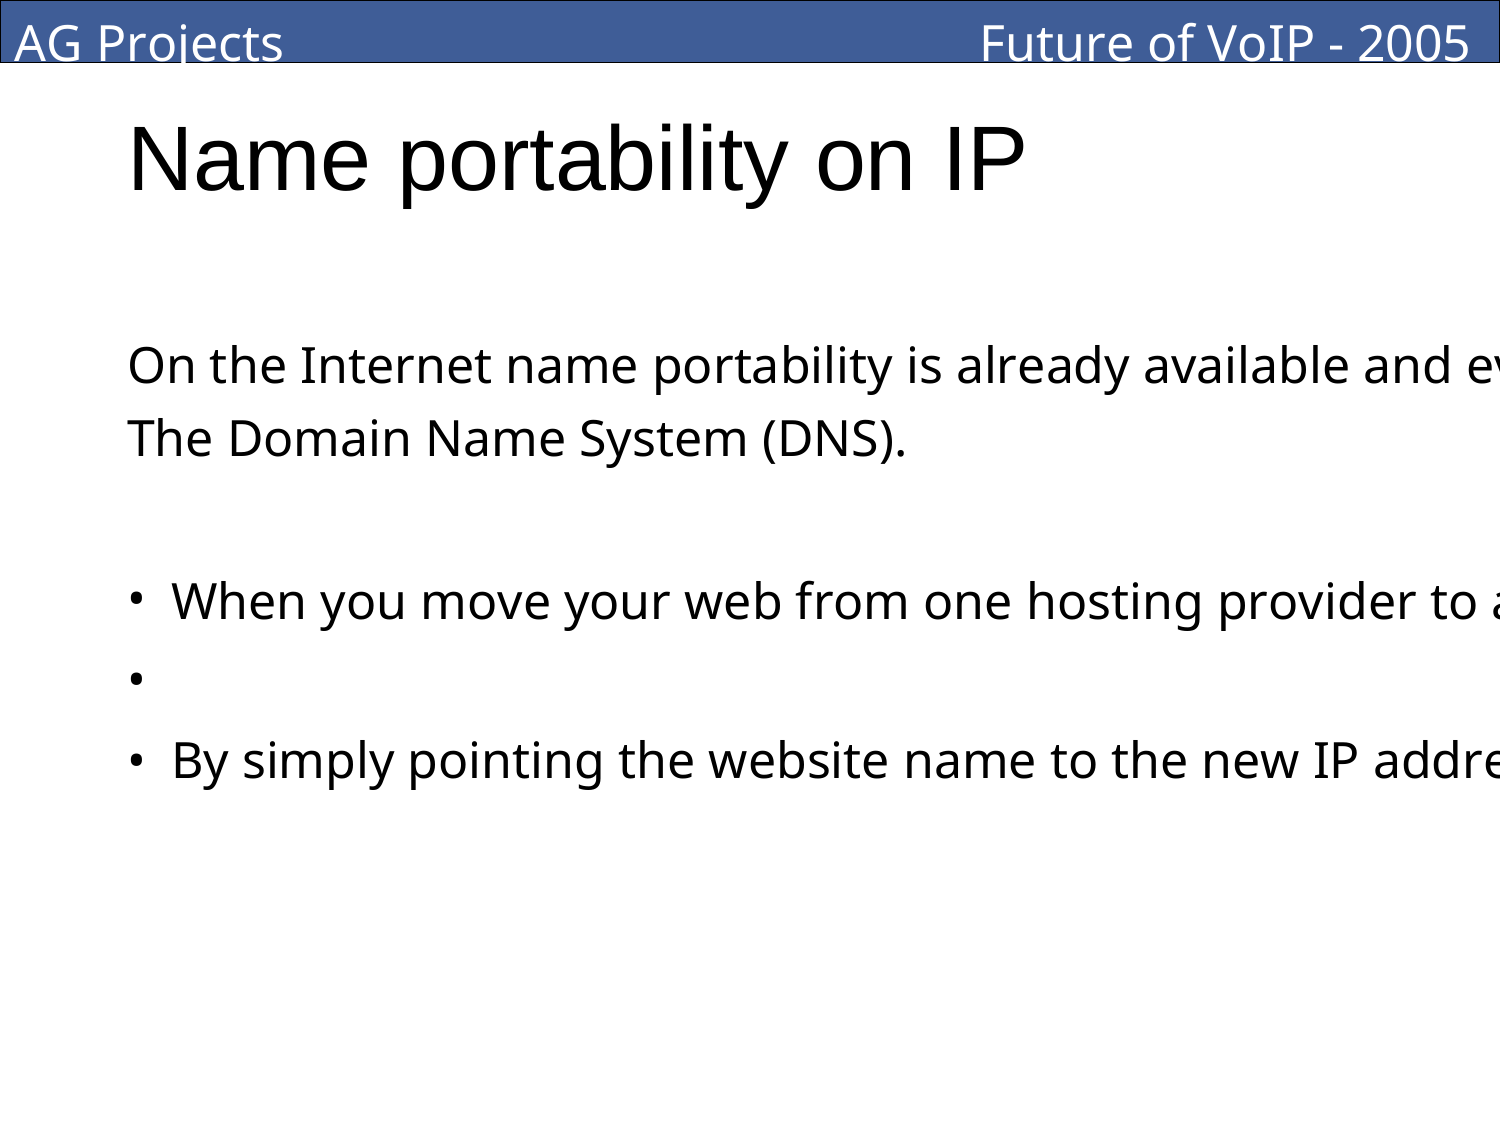

Name portability on IP
On the Internet name portability is already available and everybody is using it even without being aware:
The Domain Name System (DNS).
When you move your web from one hosting provider to another you get a new IP address but you do not change the name of your website
By simply pointing the website name to the new IP address of the server you are done